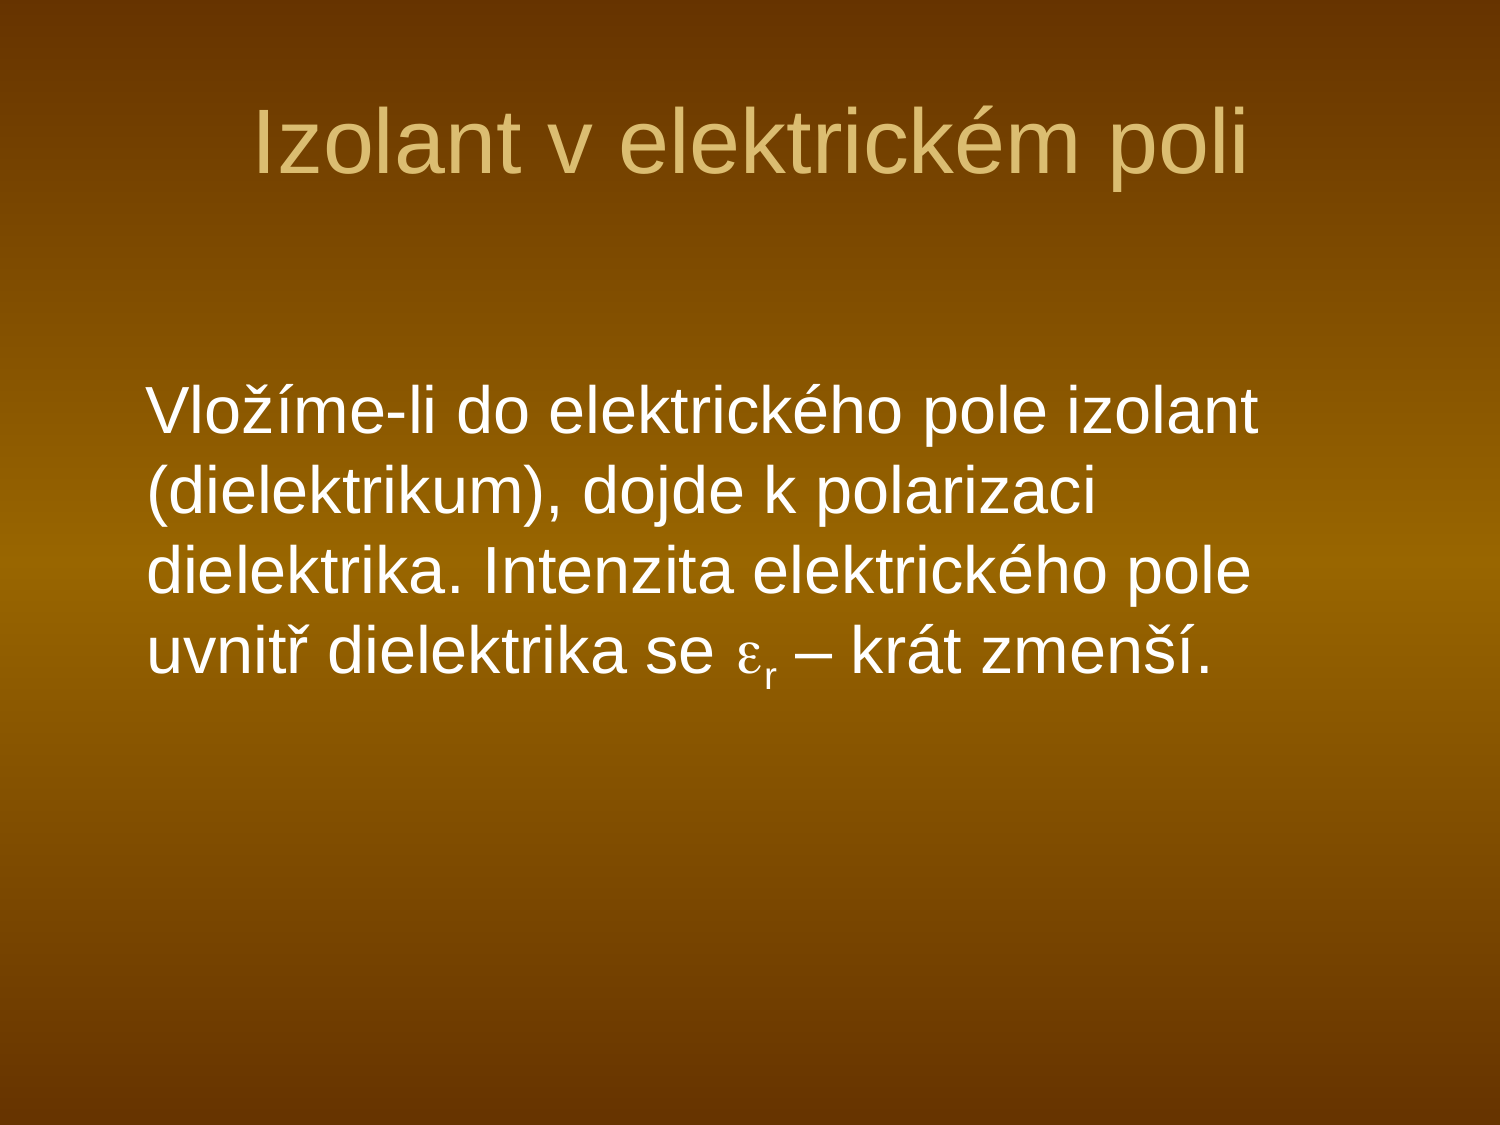

# Izolant v elektrickém poli
 Vložíme-li do elektrického pole izolant (dielektrikum), dojde k polarizaci dielektrika. Intenzita elektrického pole uvnitř dielektrika se r – krát zmenší.